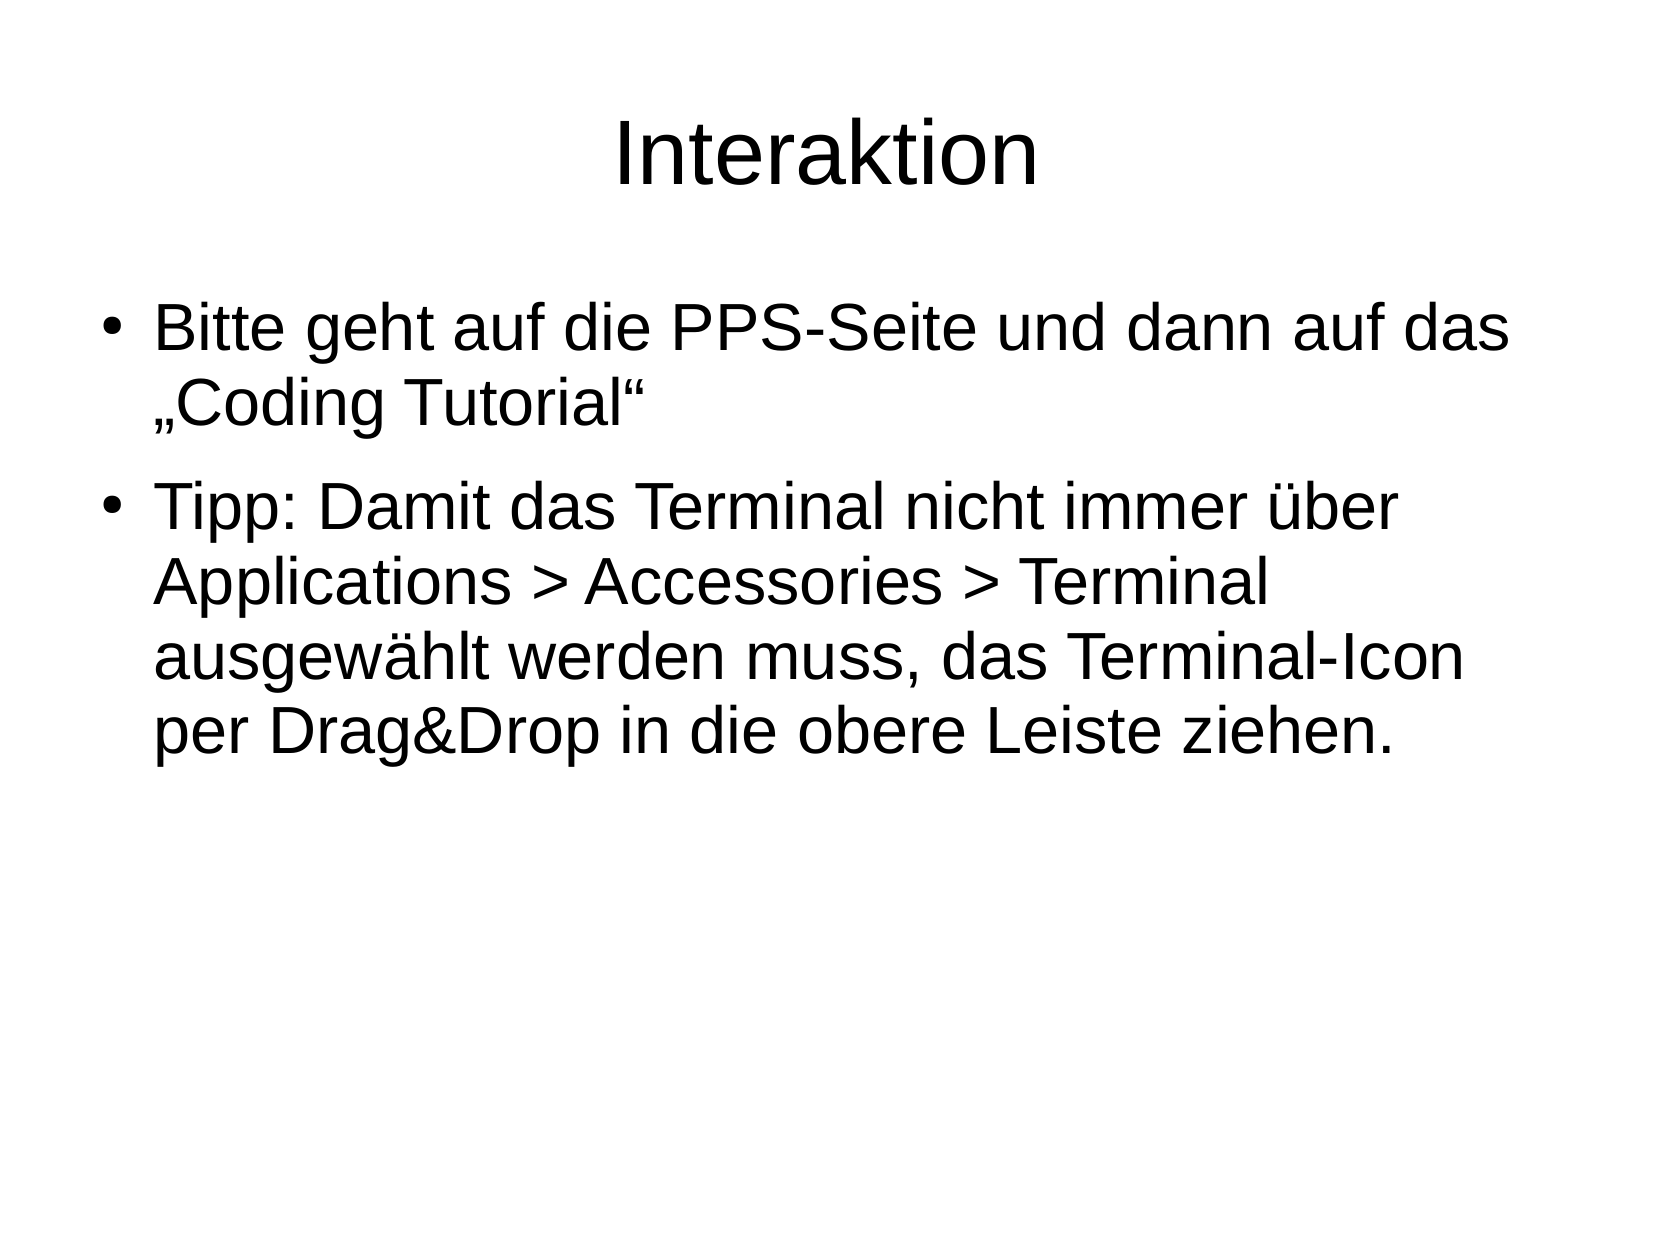

# Interaktion
Bitte geht auf die PPS-Seite und dann auf das „Coding Tutorial“
Tipp: Damit das Terminal nicht immer über Applications > Accessories > Terminal ausgewählt werden muss, das Terminal-Icon per Drag&Drop in die obere Leiste ziehen.